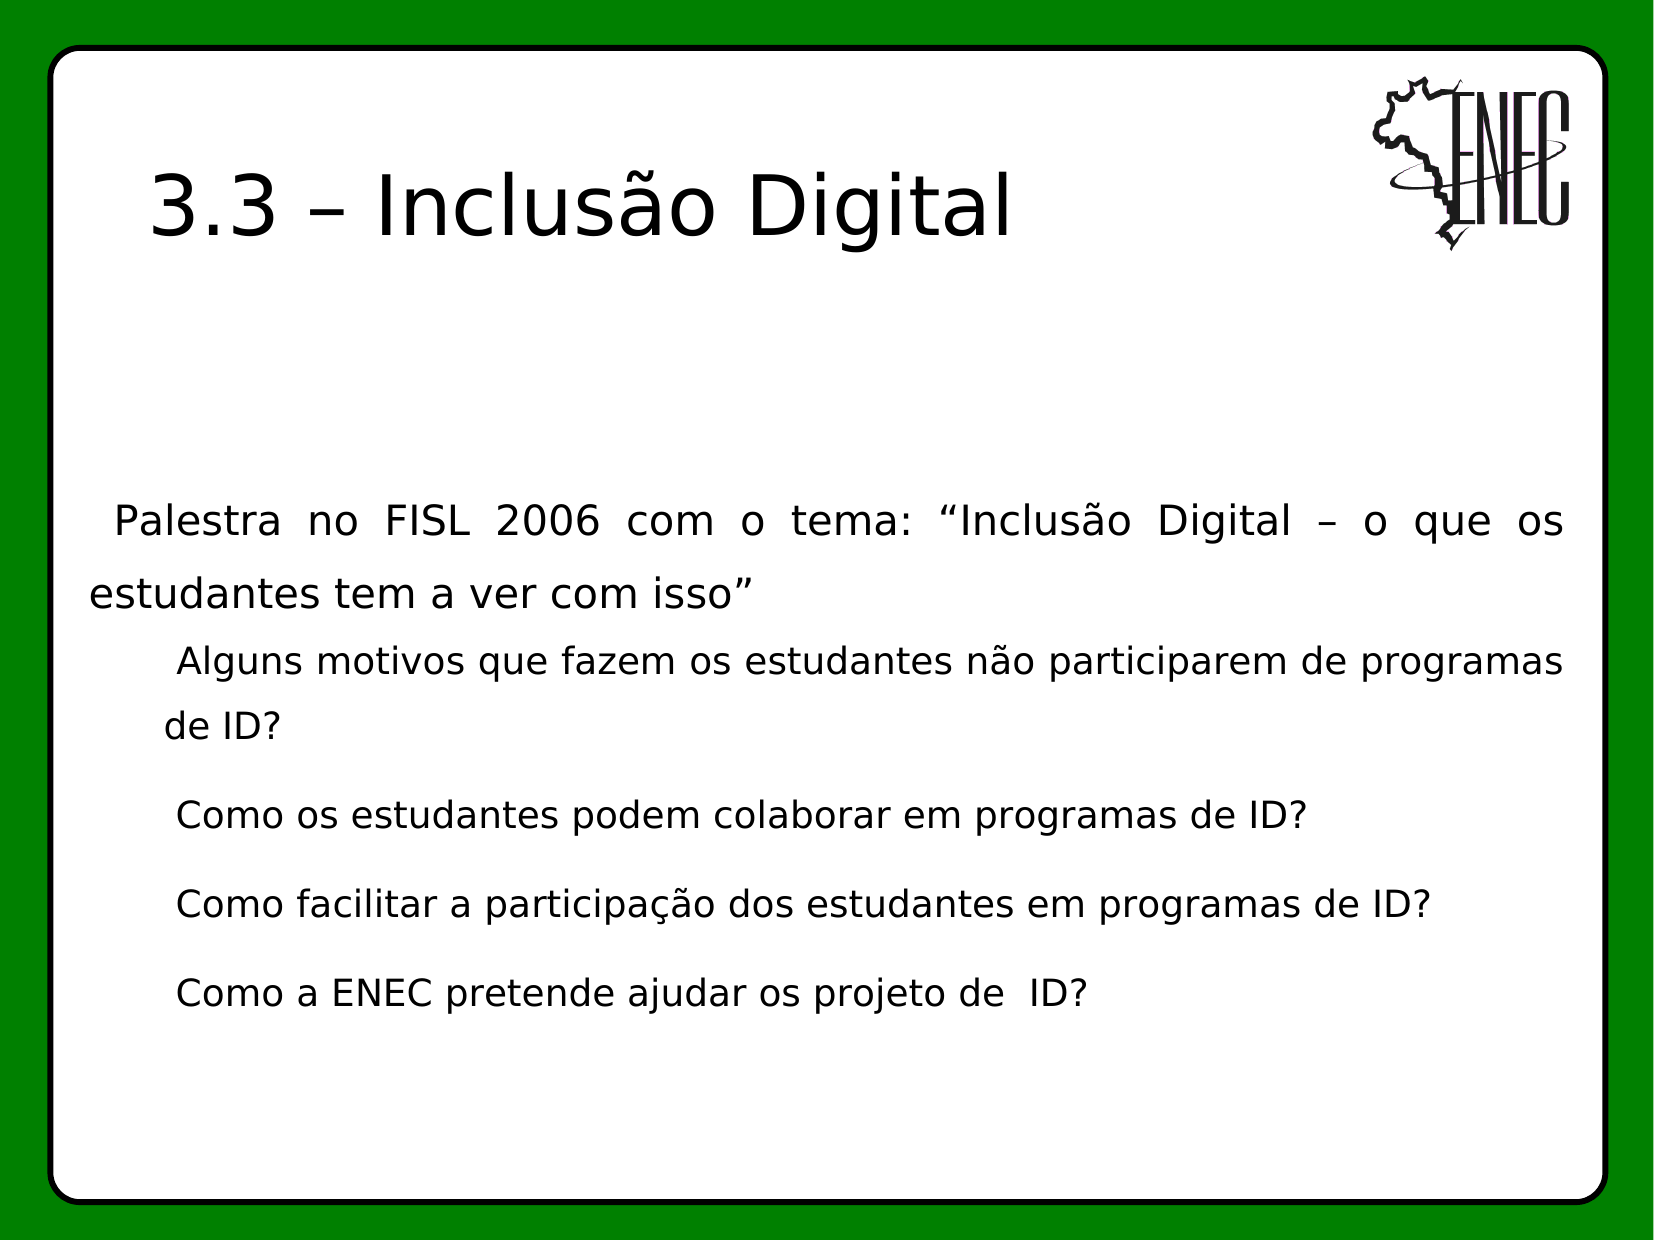

# 3.3 – Inclusão Digital
 Palestra no FISL 2006 com o tema: “Inclusão Digital – o que os estudantes tem a ver com isso”
 Alguns motivos que fazem os estudantes não participarem de programas de ID?
 Como os estudantes podem colaborar em programas de ID?
 Como facilitar a participação dos estudantes em programas de ID?
 Como a ENEC pretende ajudar os projeto de ID?